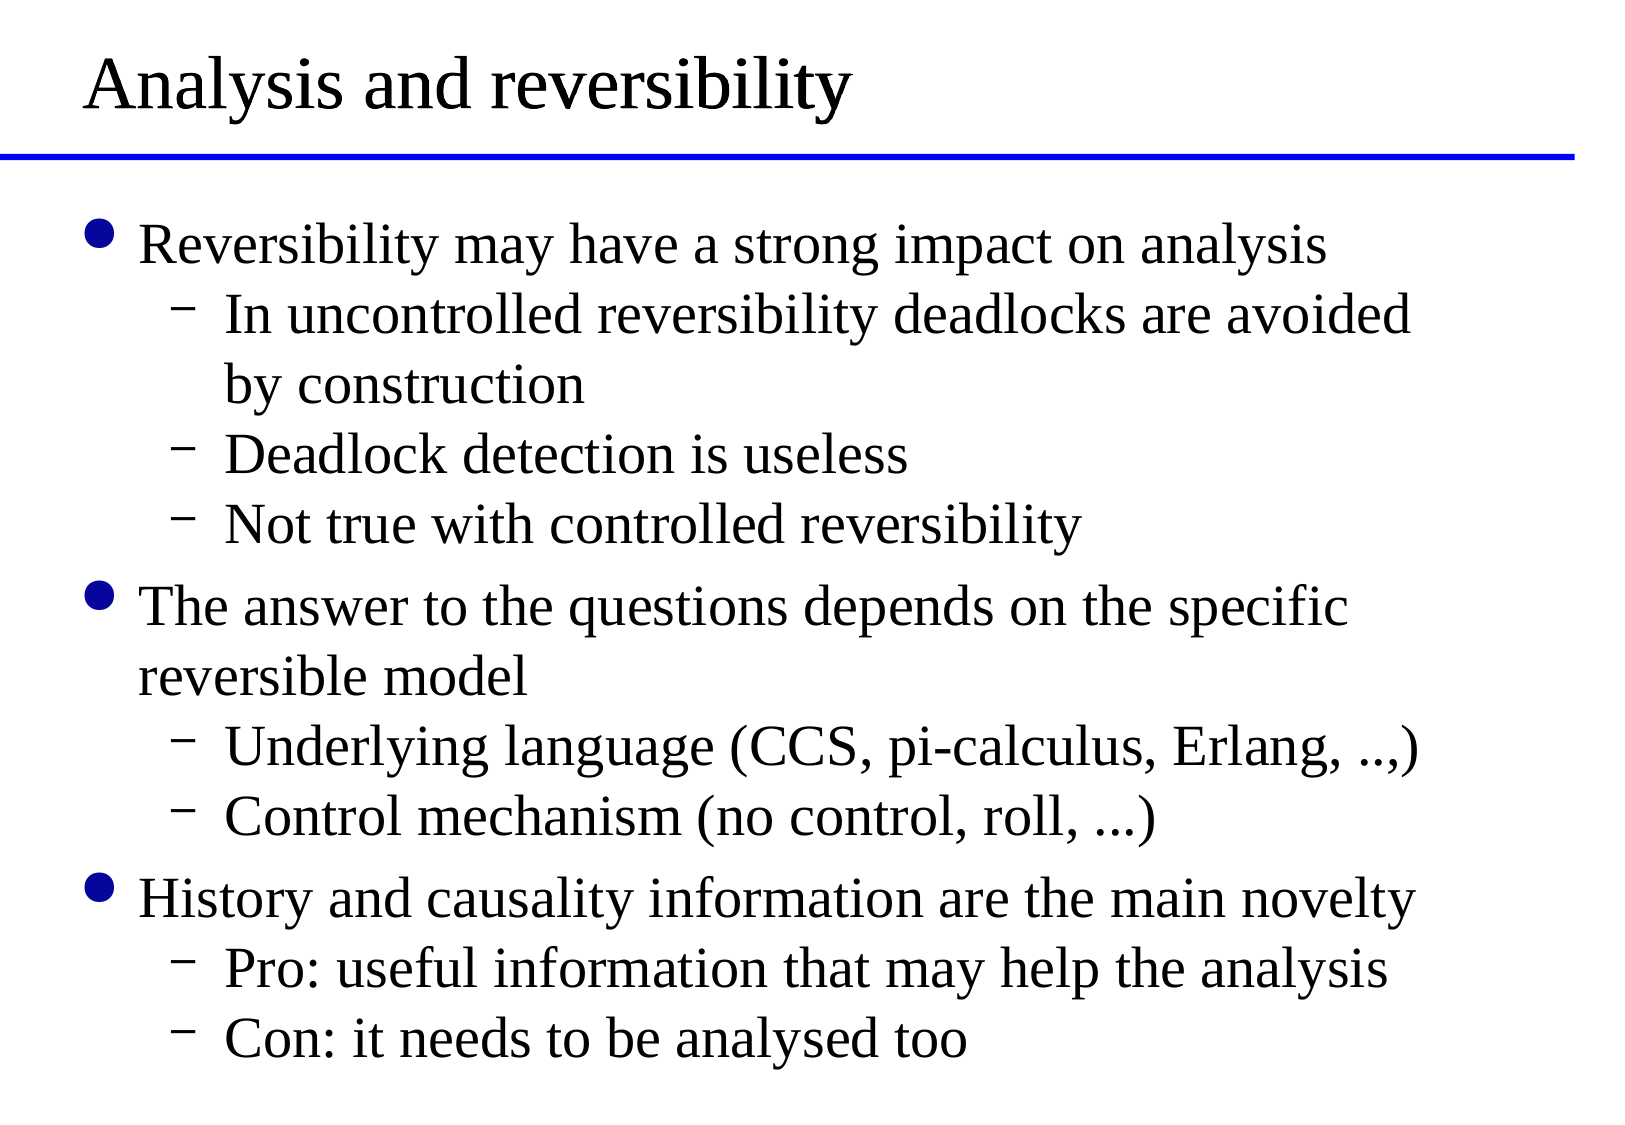

# Analysis and reversibility
Reversibility may have a strong impact on analysis
In uncontrolled reversibility deadlocks are avoided by construction
Deadlock detection is useless
Not true with controlled reversibility
The answer to the questions depends on the specific reversible model
Underlying language (CCS, pi-calculus, Erlang, ..,)
Control mechanism (no control, roll, ...)
History and causality information are the main novelty
Pro: useful information that may help the analysis
Con: it needs to be analysed too